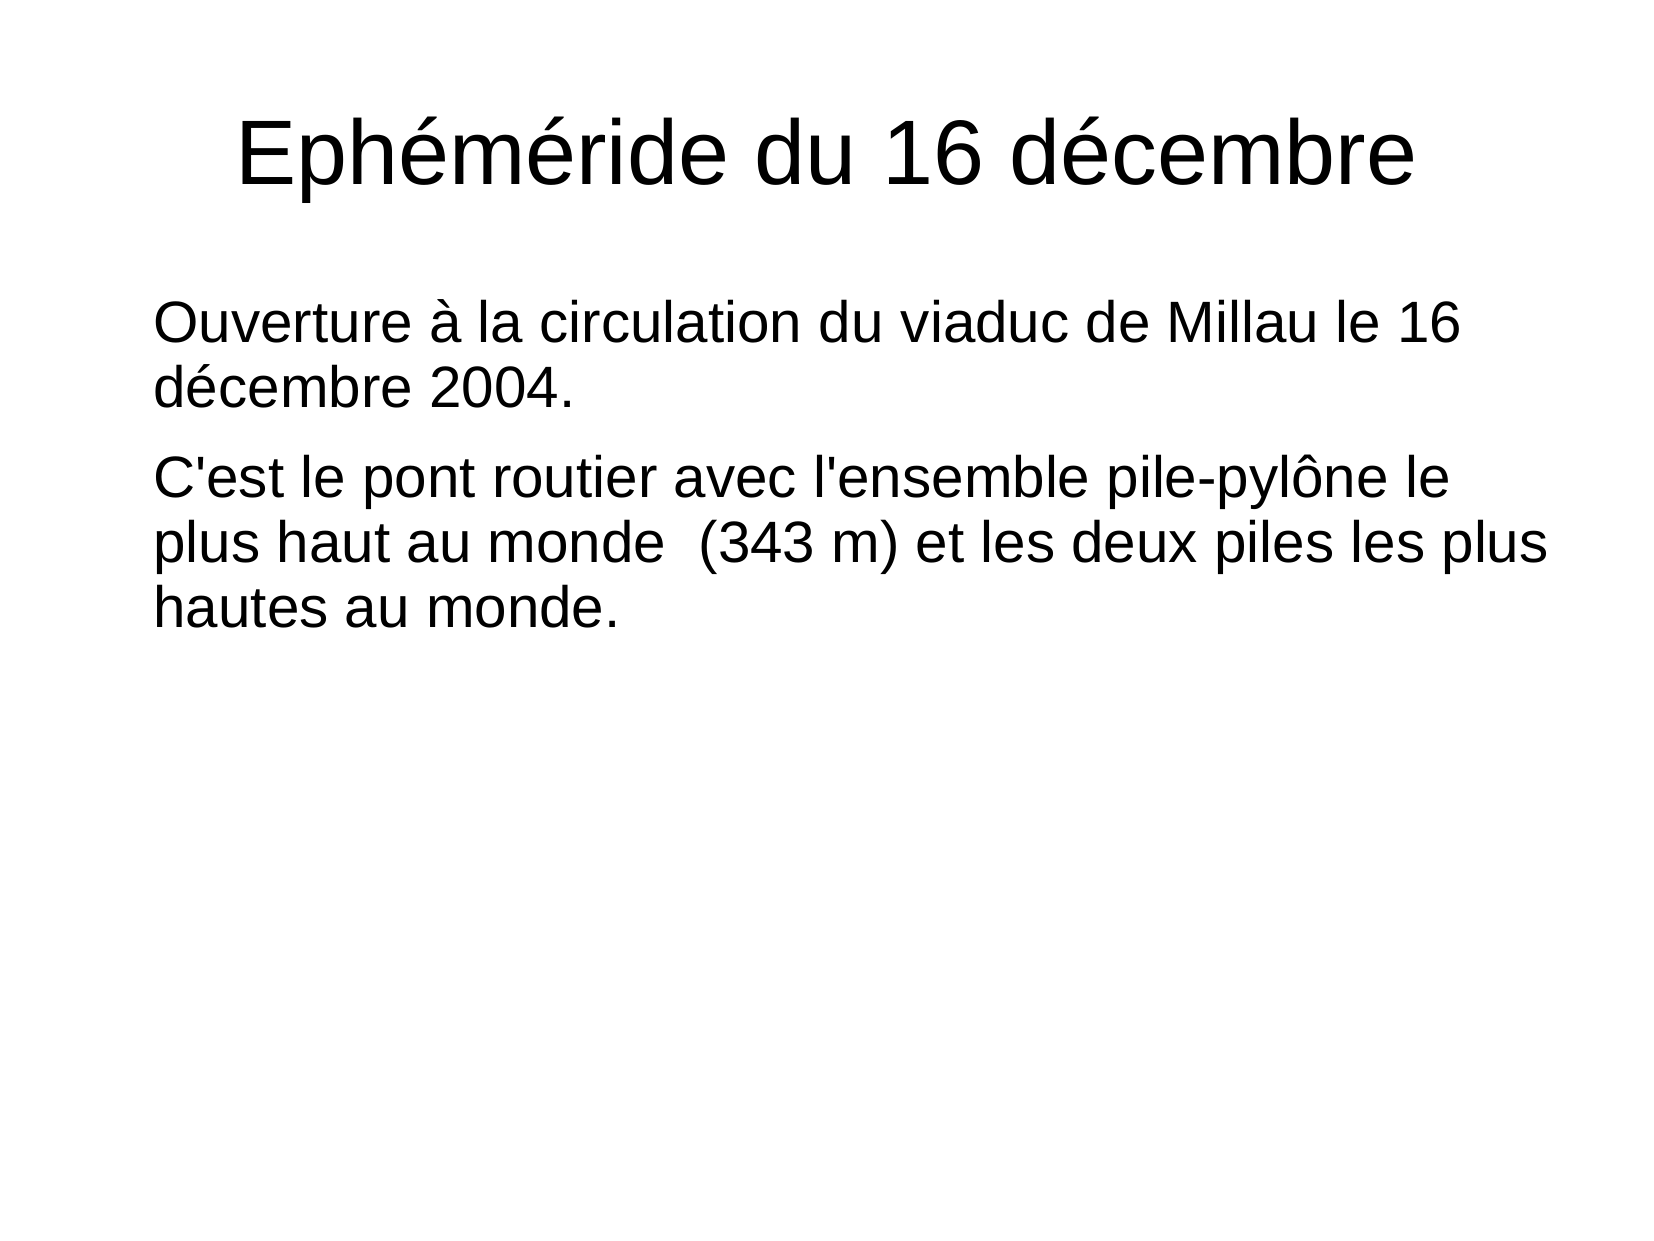

# Ephéméride du 16 décembre
Ouverture à la circulation du viaduc de Millau le 16 décembre 2004.
C'est le pont routier avec l'ensemble pile-pylône le plus haut au monde (343 m) et les deux piles les plus hautes au monde.